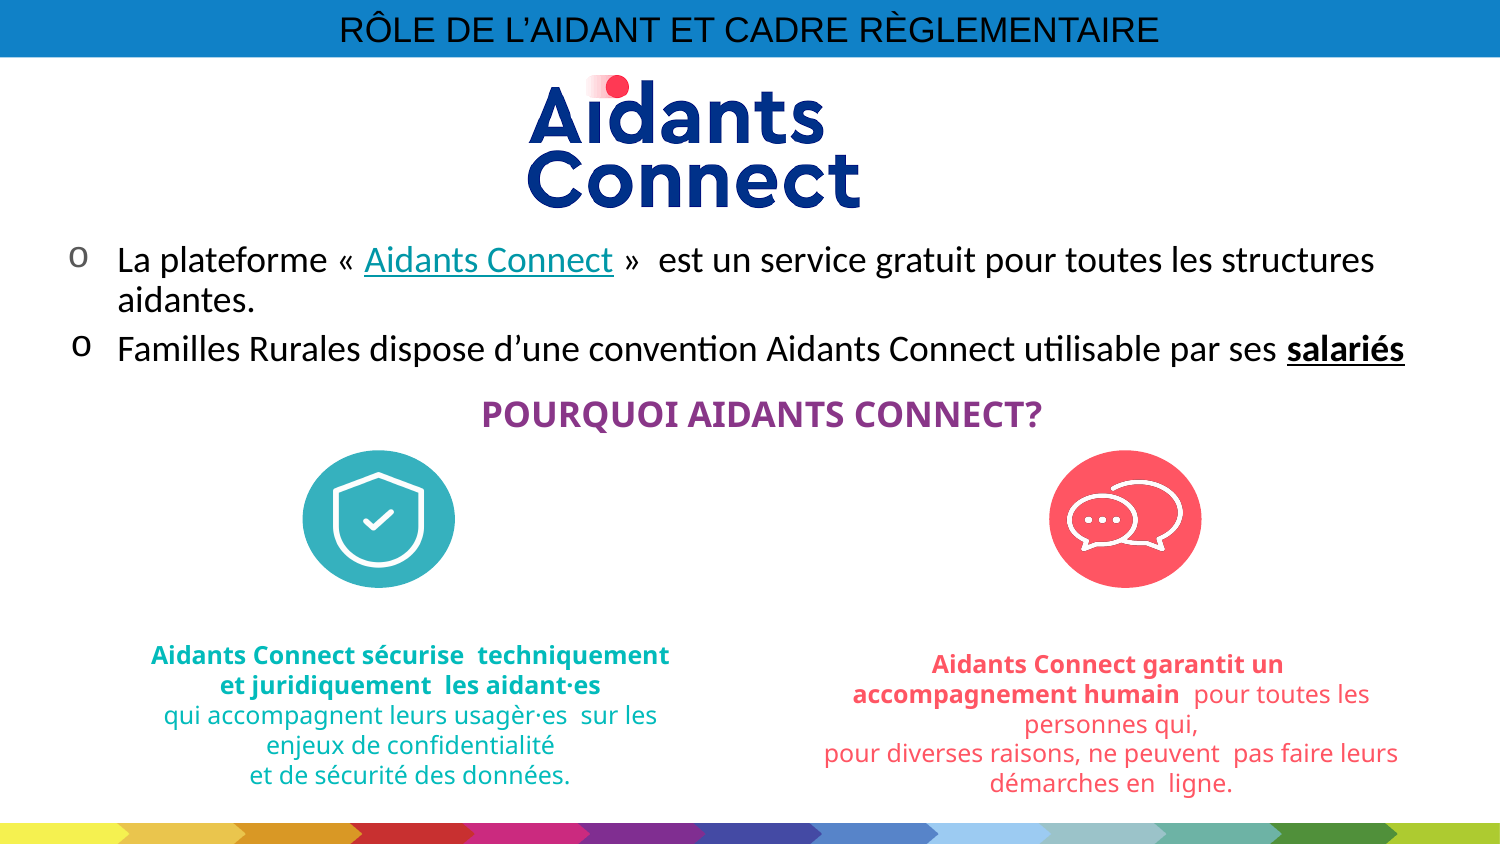

# RÔLE DE L’AIDANT ET CADRE RÈGLEMENTAIRE
La plateforme « Aidants Connect »  est un service gratuit pour toutes les structures aidantes.
Familles Rurales dispose d’une convention Aidants Connect utilisable par ses salariés
POURQUOI AIDANTS CONNECT?
Aidants Connect sécurise techniquement et juridiquement les aidant·es
qui accompagnent leurs usagèr·es sur les enjeux de confidentialité
et de sécurité des données.
Aidants Connect garantit un accompagnement humain pour toutes les personnes qui,
pour diverses raisons, ne peuvent pas faire leurs démarches en ligne.